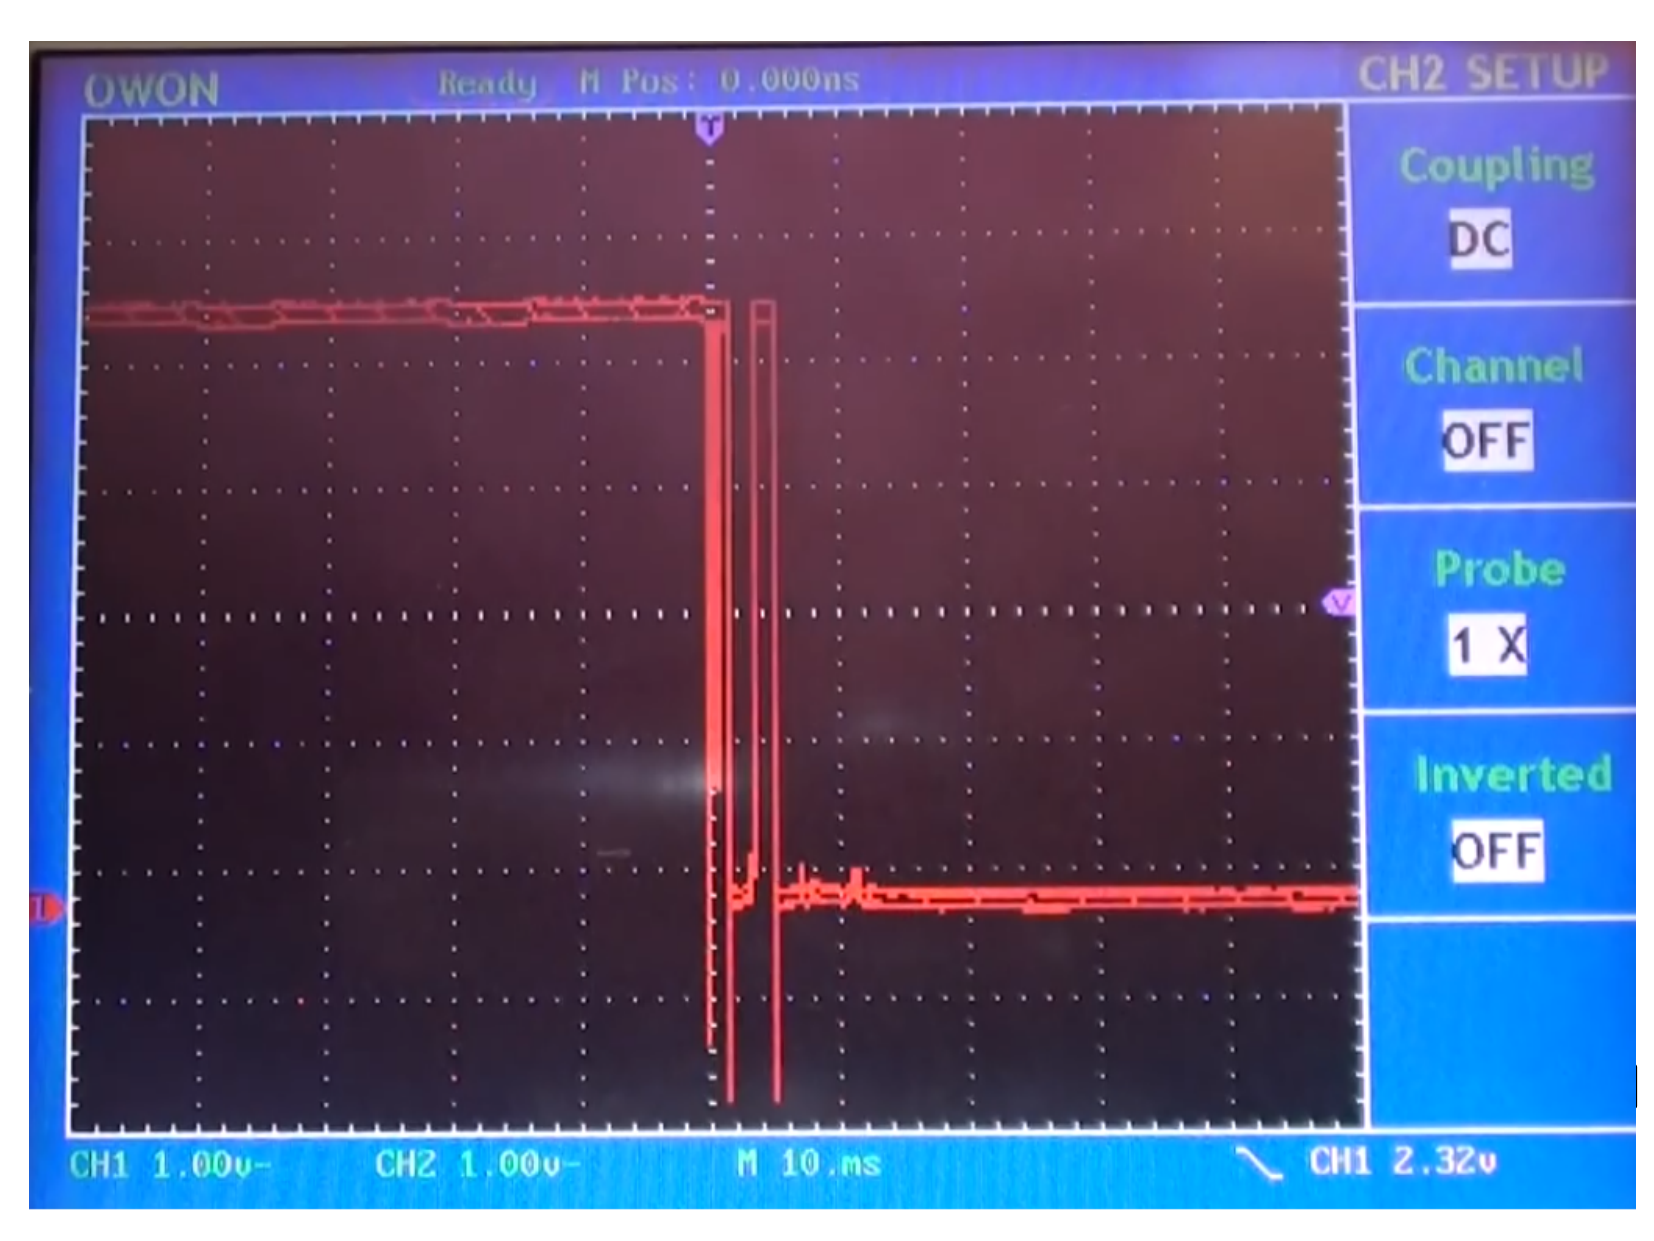

# LOGIQUE SEQUENTIELLE
La différence avec la logique combinatoire est que le système est rebouclé.
Les sorties dépendent des entrées mais aussi de l'état précédent des sorties.
2 types de bascules : Synchrone ou Asynchrone
Etat mémoire
Etat mémoire
30